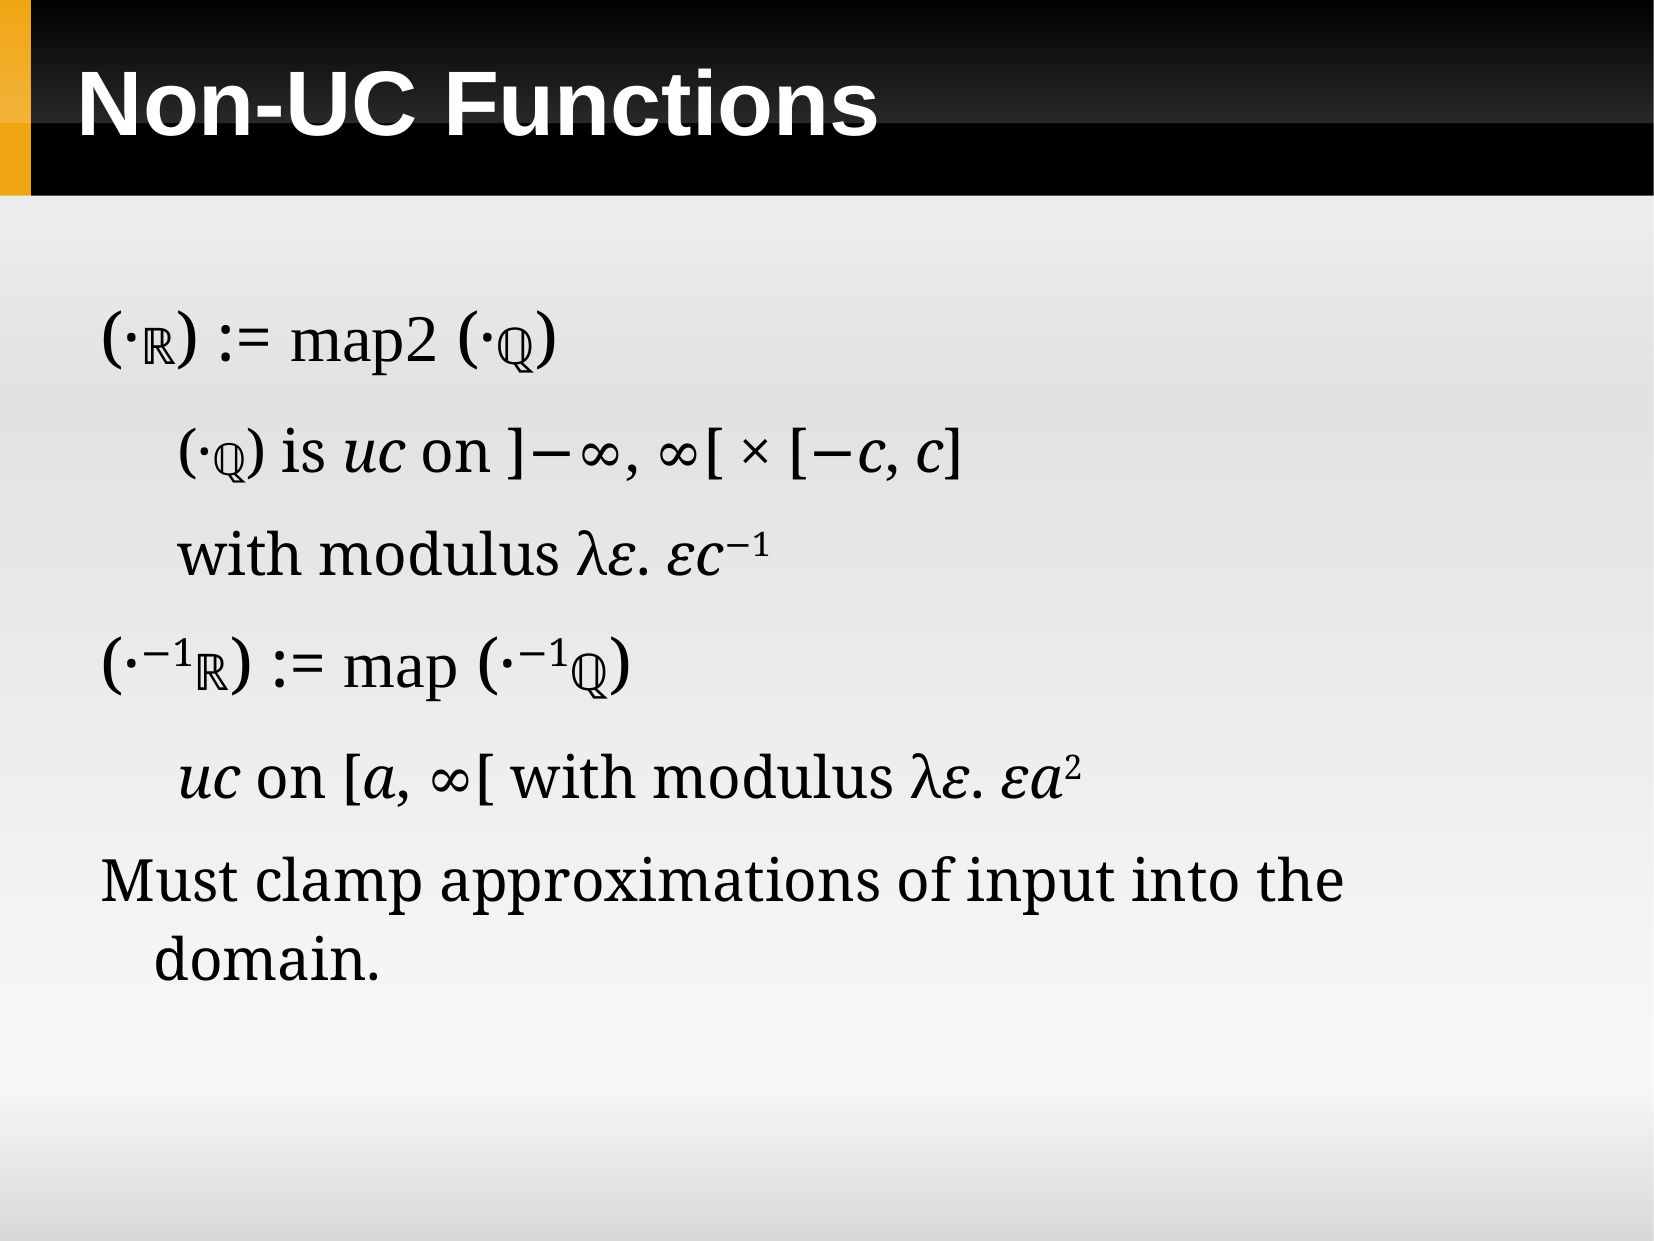

# Non-UC Functions
(·ℝ) := map2 (·ℚ)
(·ℚ) is uc on ]−∞, ∞[ × [−c, c]
with modulus λε. εc−1
(·−1ℝ) := map (·−1ℚ)
uc on [a, ∞[ with modulus λε. εa2
Must clamp approximations of input into the domain.